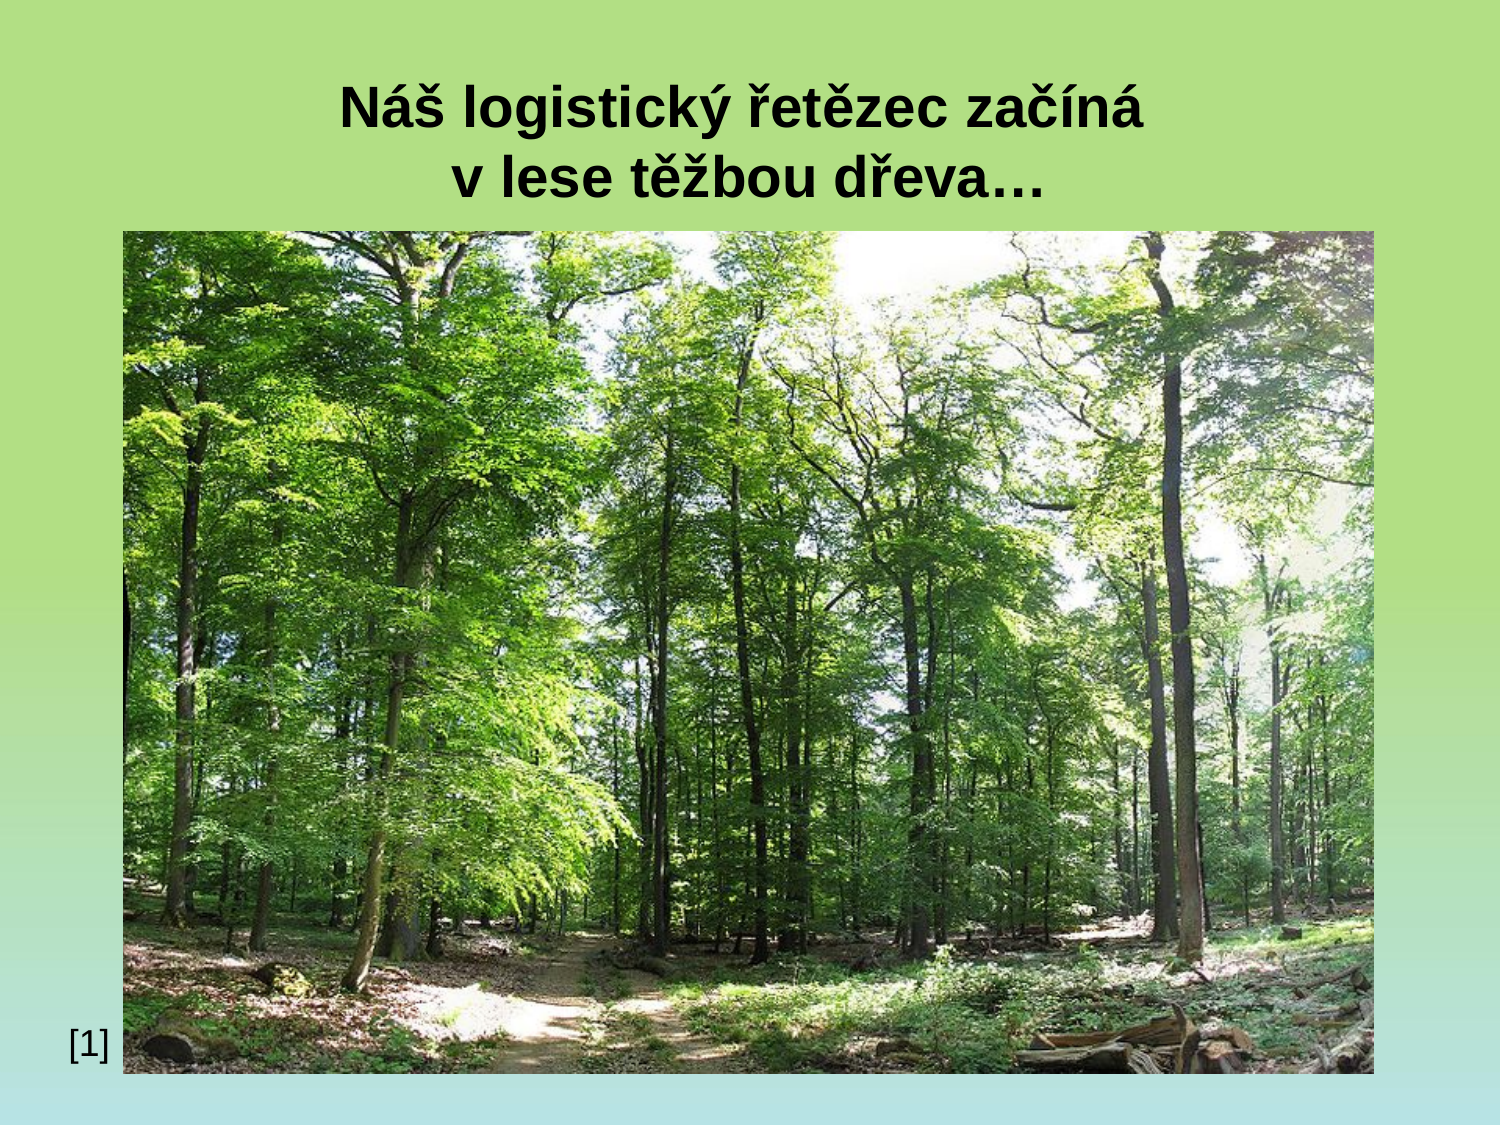

# Náš logistický řetězec začíná v lese těžbou dřeva…
[1]